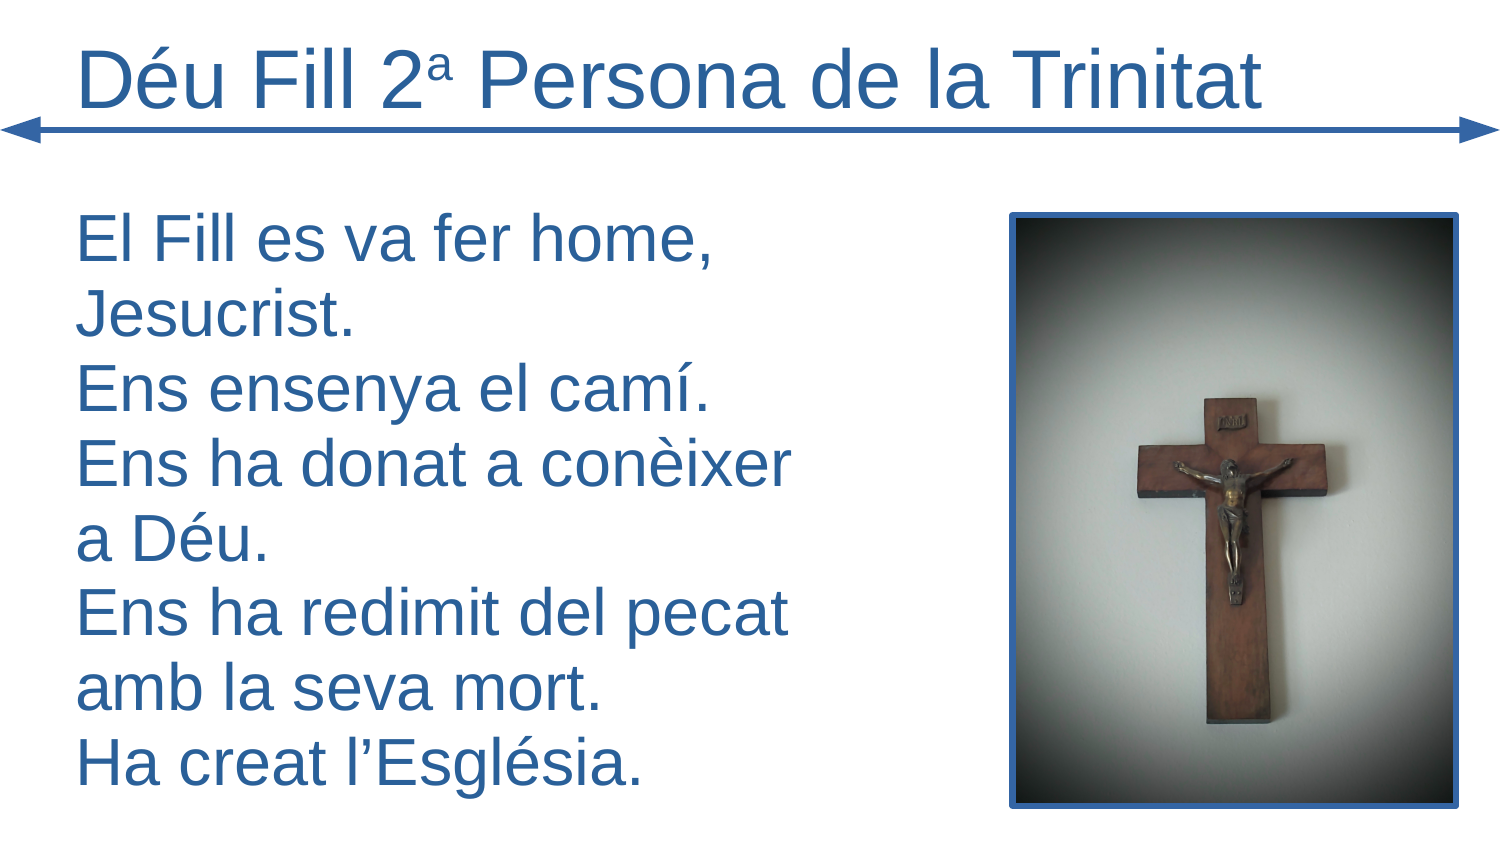

# Déu Fill 2a Persona de la Trinitat El Fill es va fer home, Jesucrist. Ens ensenya el camí. Ens ha donat a conèixer a Déu. Ens ha redimit del pecat amb la seva mort. Ha creat l’Església.